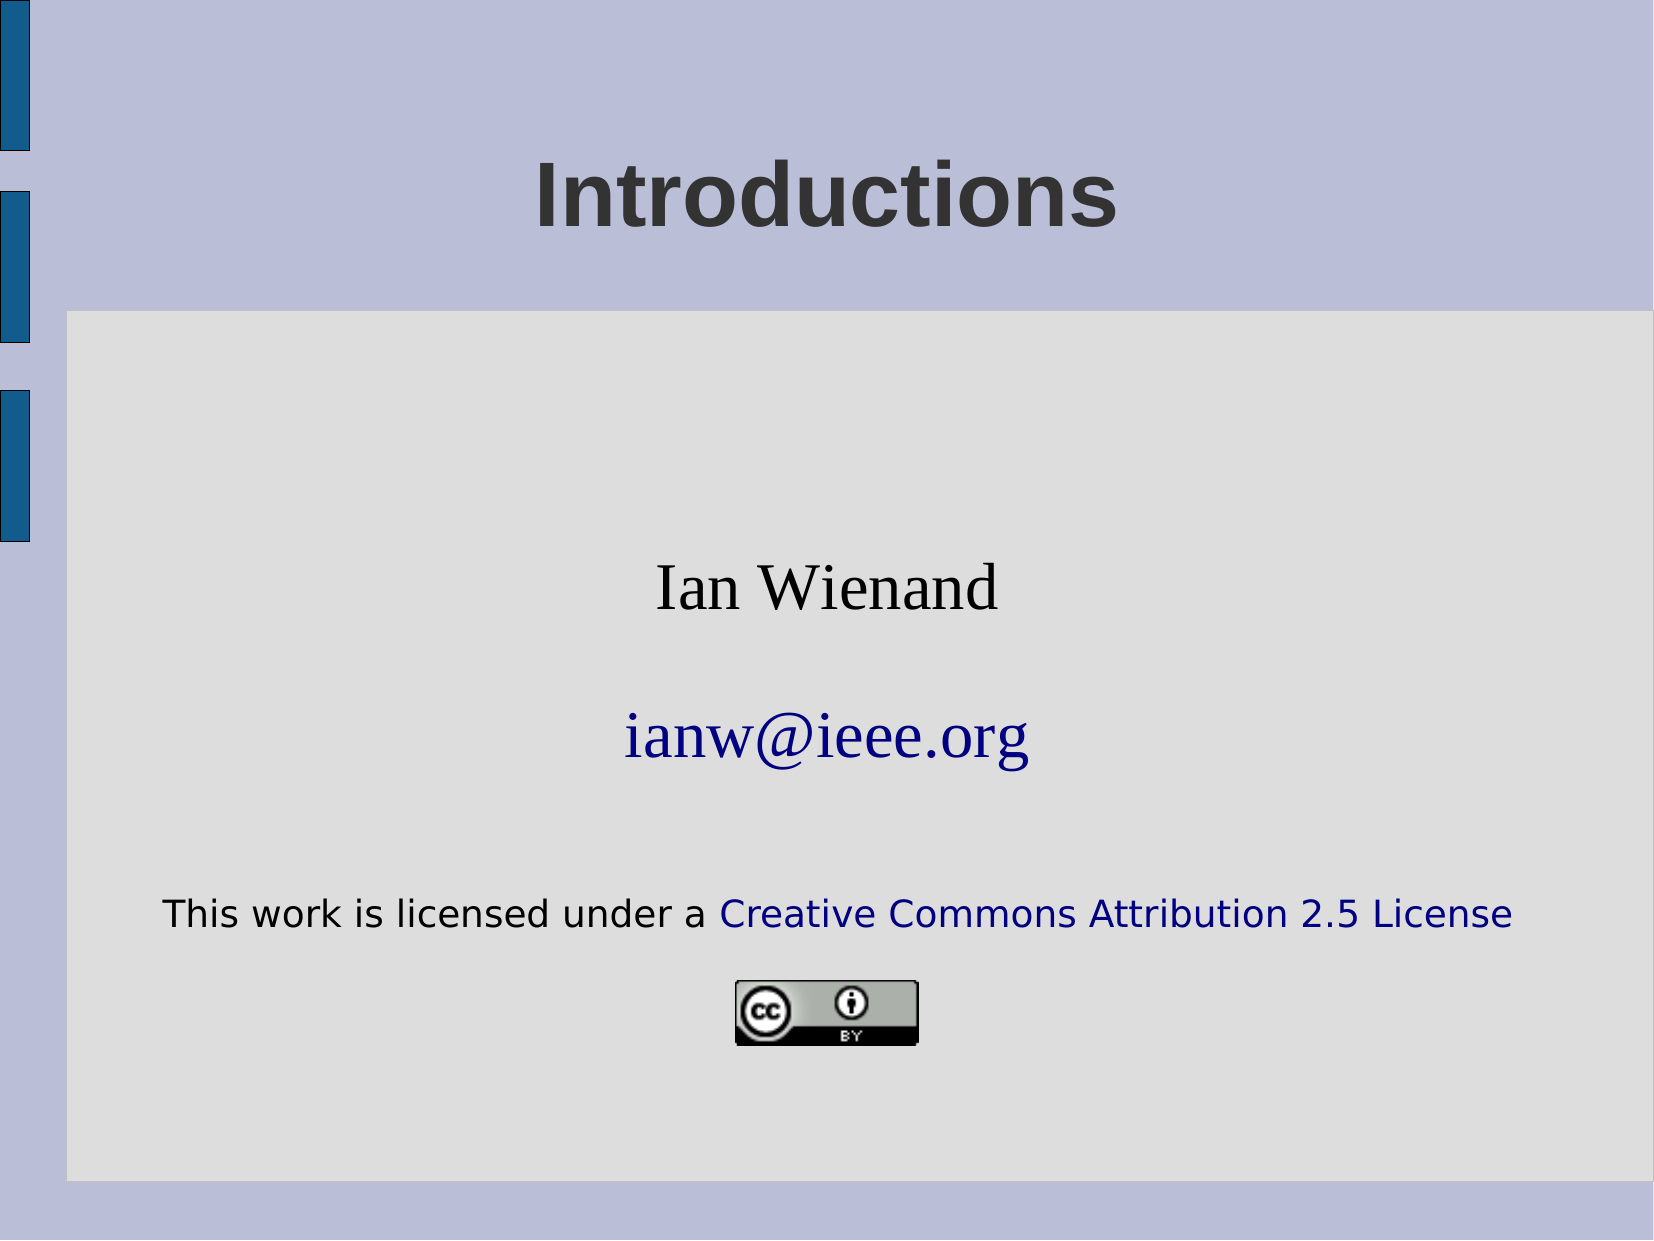

# Introductions
Ian Wienand
ianw@ieee.org
This work is licensed under a Creative Commons Attribution 2.5 License